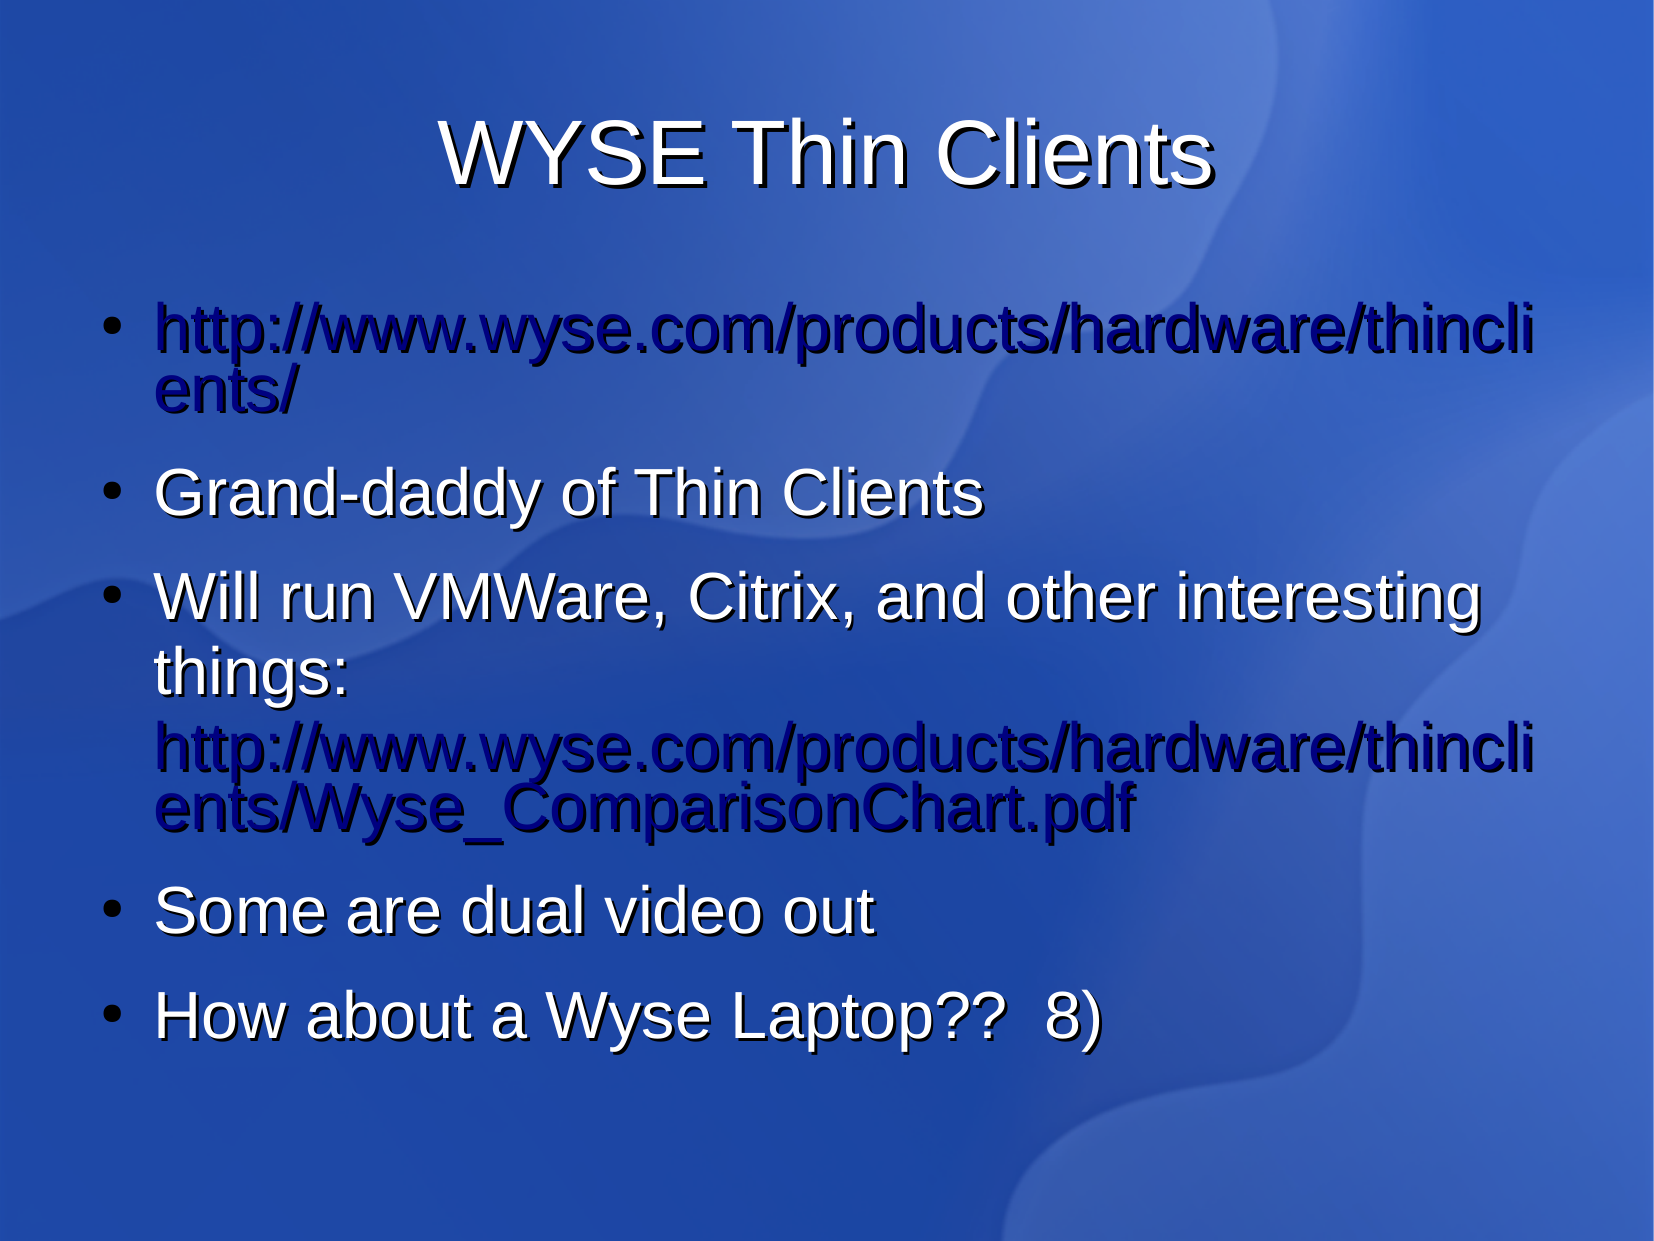

# WYSE Thin Clients
http://www.wyse.com/products/hardware/thinclients/
Grand-daddy of Thin Clients
Will run VMWare, Citrix, and other interesting things: http://www.wyse.com/products/hardware/thinclients/Wyse_ComparisonChart.pdf
Some are dual video out
How about a Wyse Laptop?? 8)